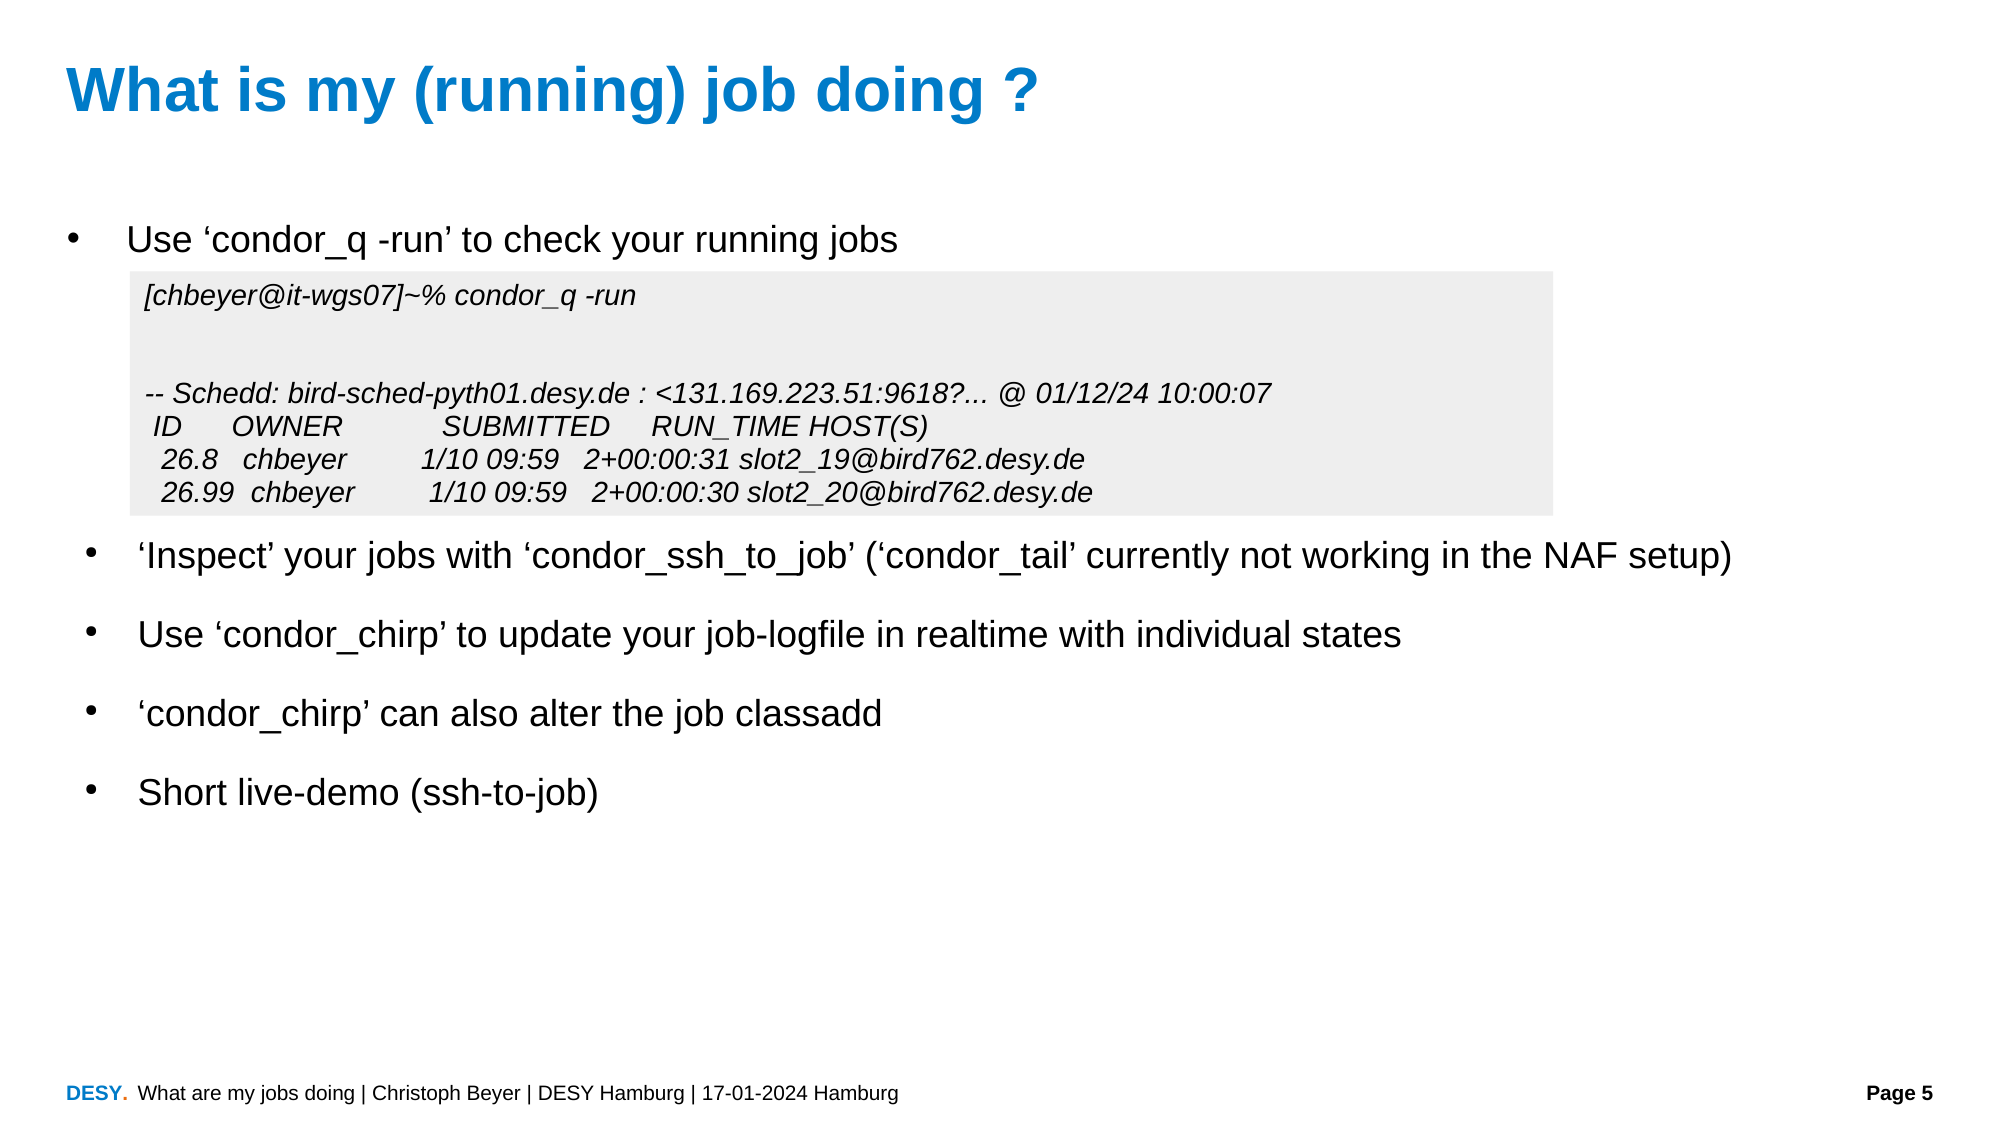

# What is my (running) job doing ?
Use ‘condor_q -run’ to check your running jobs
‘Inspect’ your jobs with ‘condor_ssh_to_job’ (‘condor_tail’ currently not working in the NAF setup)
Use ‘condor_chirp’ to update your job-logfile in realtime with individual states
‘condor_chirp’ can also alter the job classadd
Short live-demo (ssh-to-job)
[chbeyer@it-wgs07]~% condor_q -run
-- Schedd: bird-sched-pyth01.desy.de : <131.169.223.51:9618?... @ 01/12/24 10:00:07
 ID OWNER SUBMITTED RUN_TIME HOST(S)
 26.8 chbeyer 1/10 09:59 2+00:00:31 slot2_19@bird762.desy.de
 26.99 chbeyer 1/10 09:59 2+00:00:30 slot2_20@bird762.desy.de
What are my jobs doing | Christoph Beyer | DESY Hamburg | 17-01-2024 Hamburg